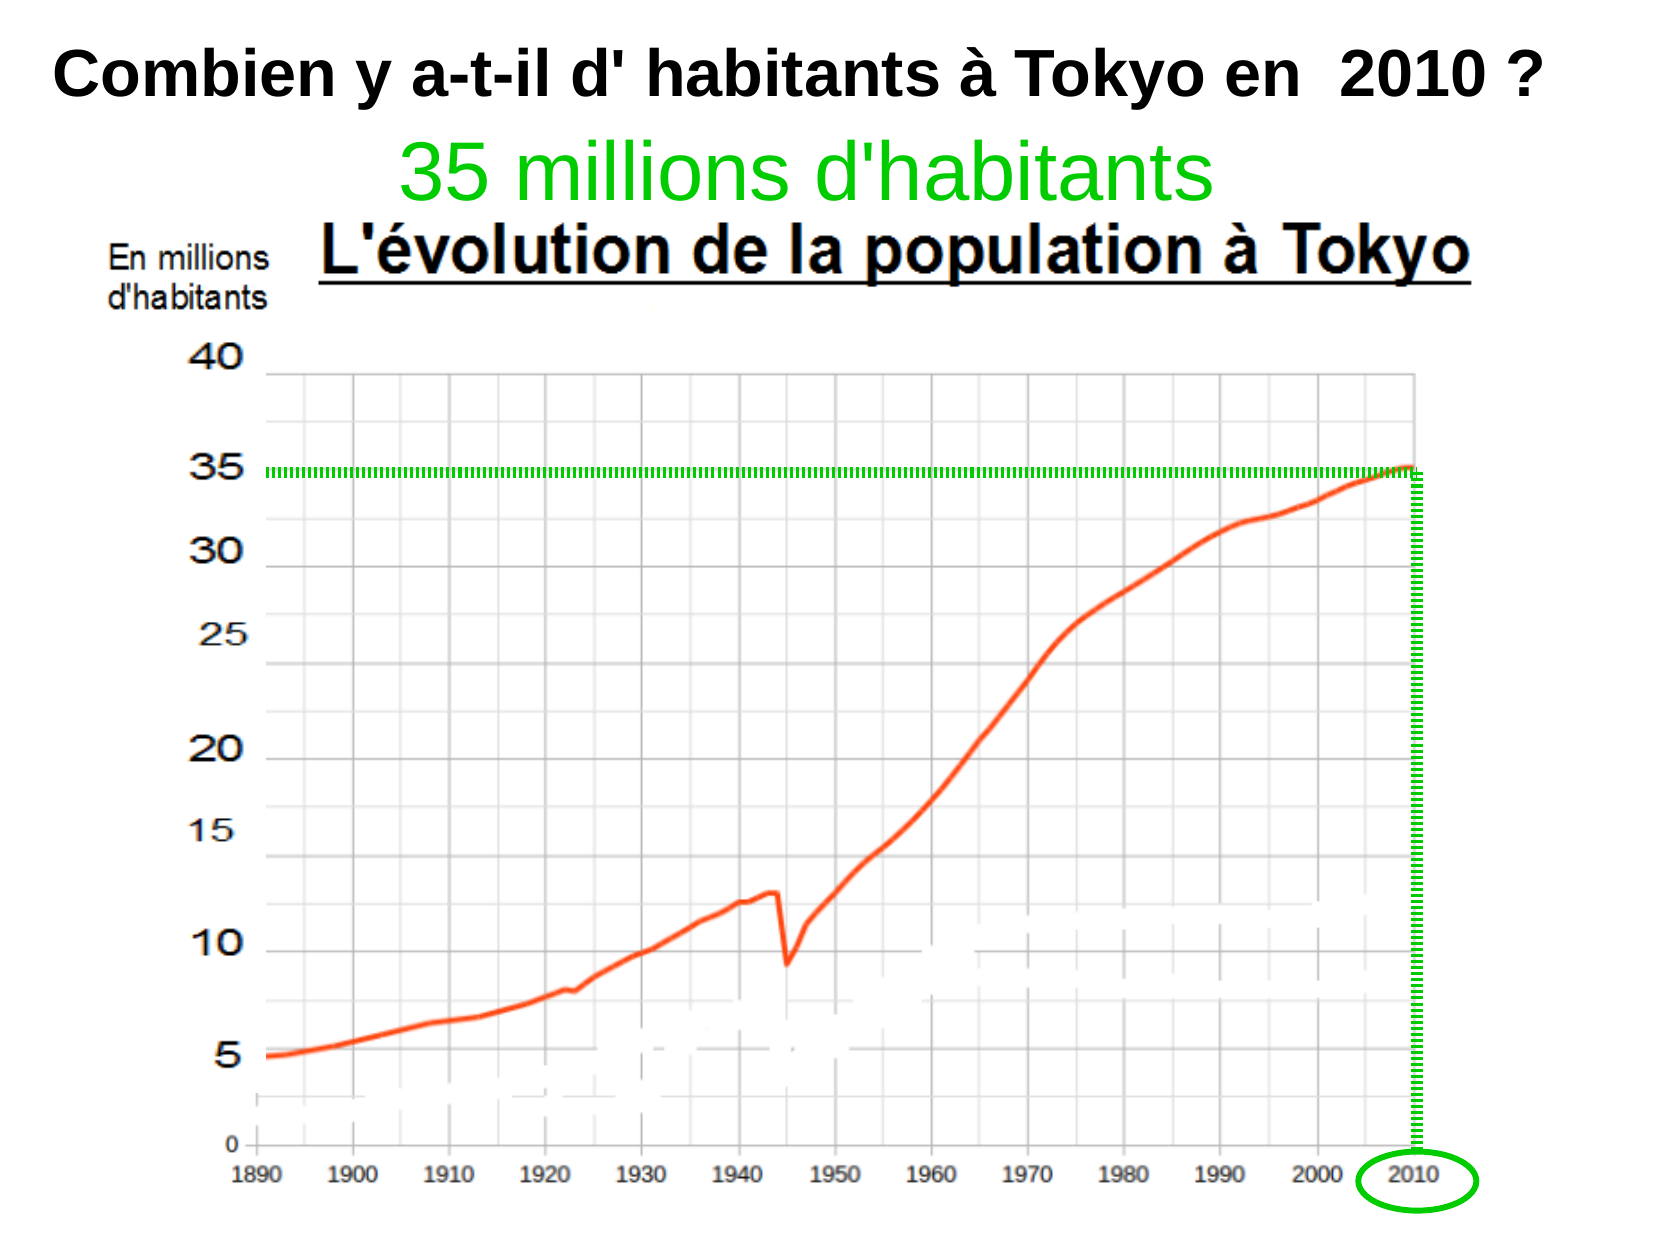

# Combien y a-t-il d' habitants à Tokyo en 2010 ?
35 millions d'habitants